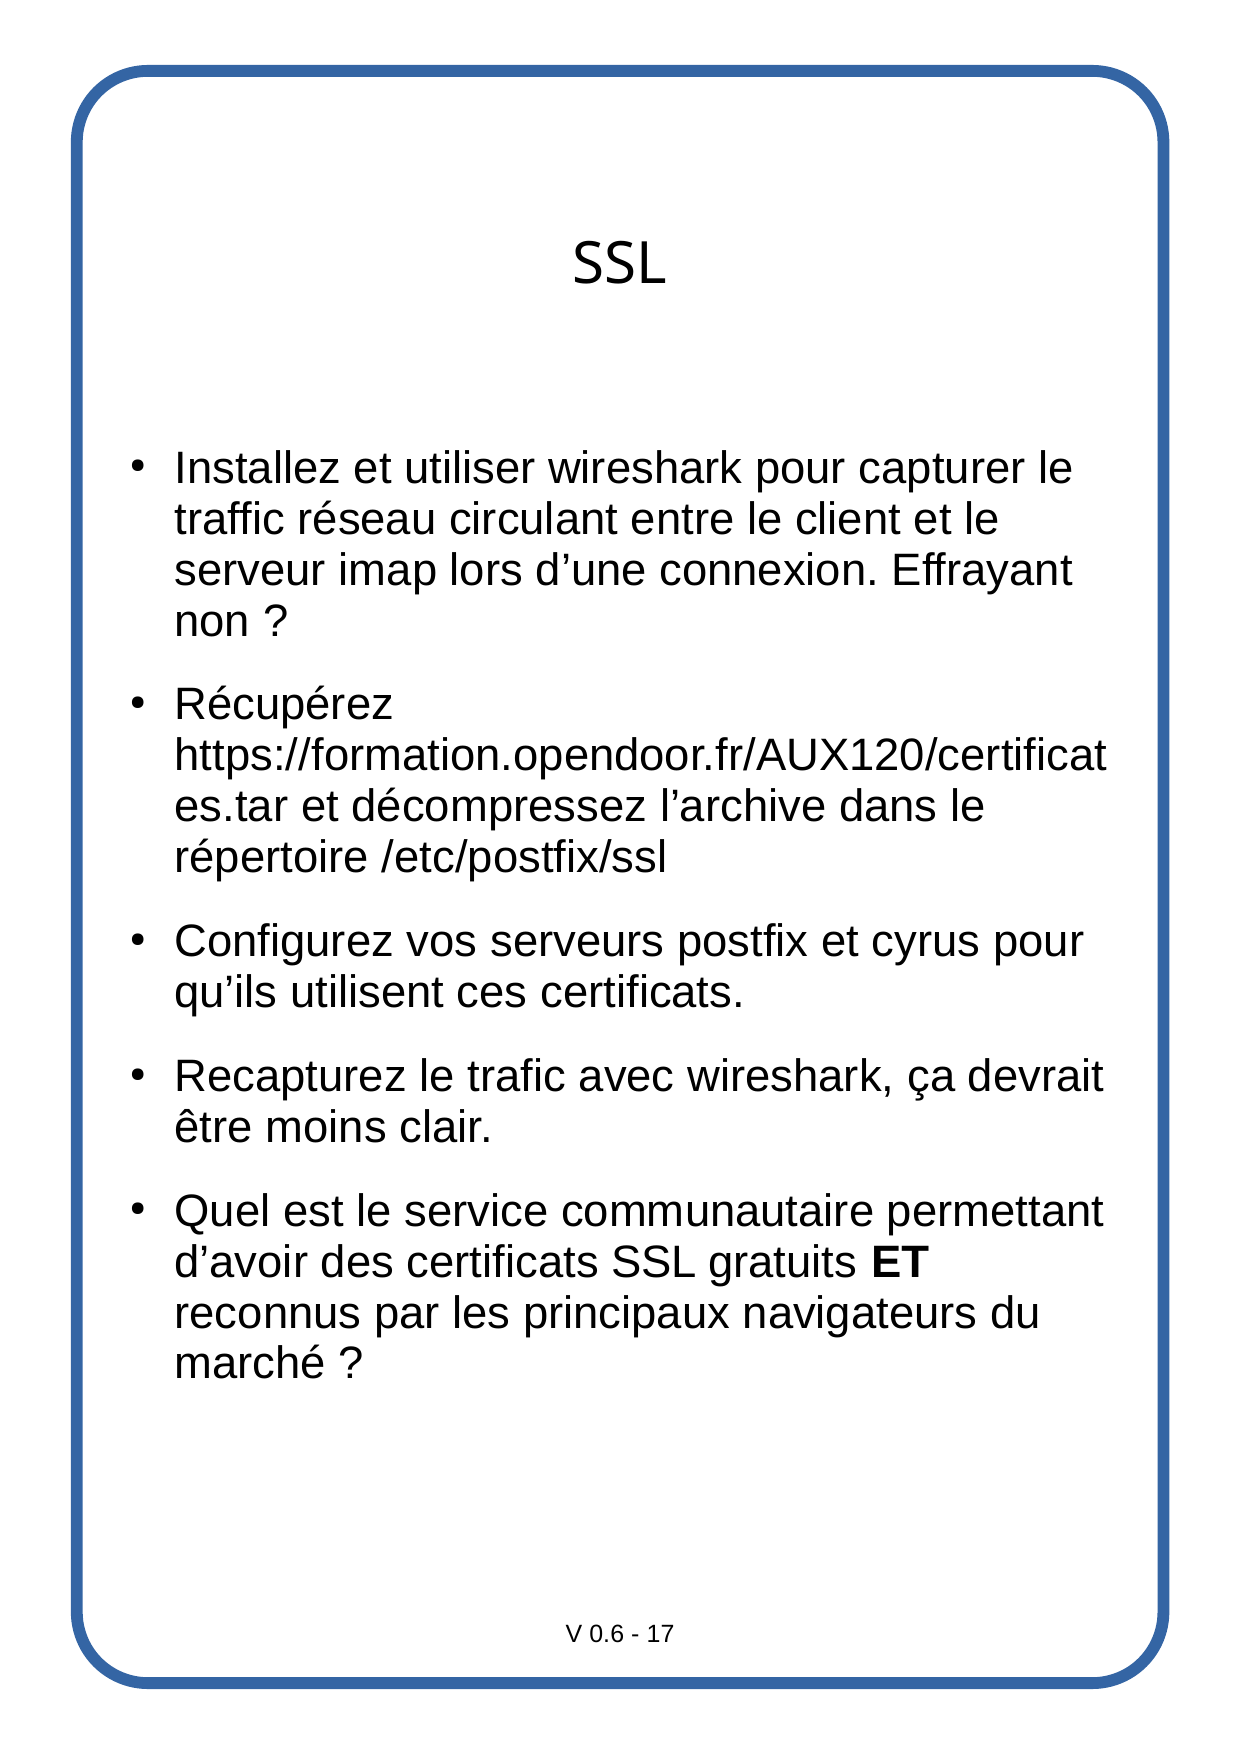

# SSL
Installez et utiliser wireshark pour capturer le traffic réseau circulant entre le client et le serveur imap lors d’une connexion. Effrayant non ?
Récupérez https://formation.opendoor.fr/AUX120/certificates.tar et décompressez l’archive dans le répertoire /etc/postfix/ssl
Configurez vos serveurs postfix et cyrus pour qu’ils utilisent ces certificats.
Recapturez le trafic avec wireshark, ça devrait être moins clair.
Quel est le service communautaire permettant d’avoir des certificats SSL gratuits ET reconnus par les principaux navigateurs du marché ?